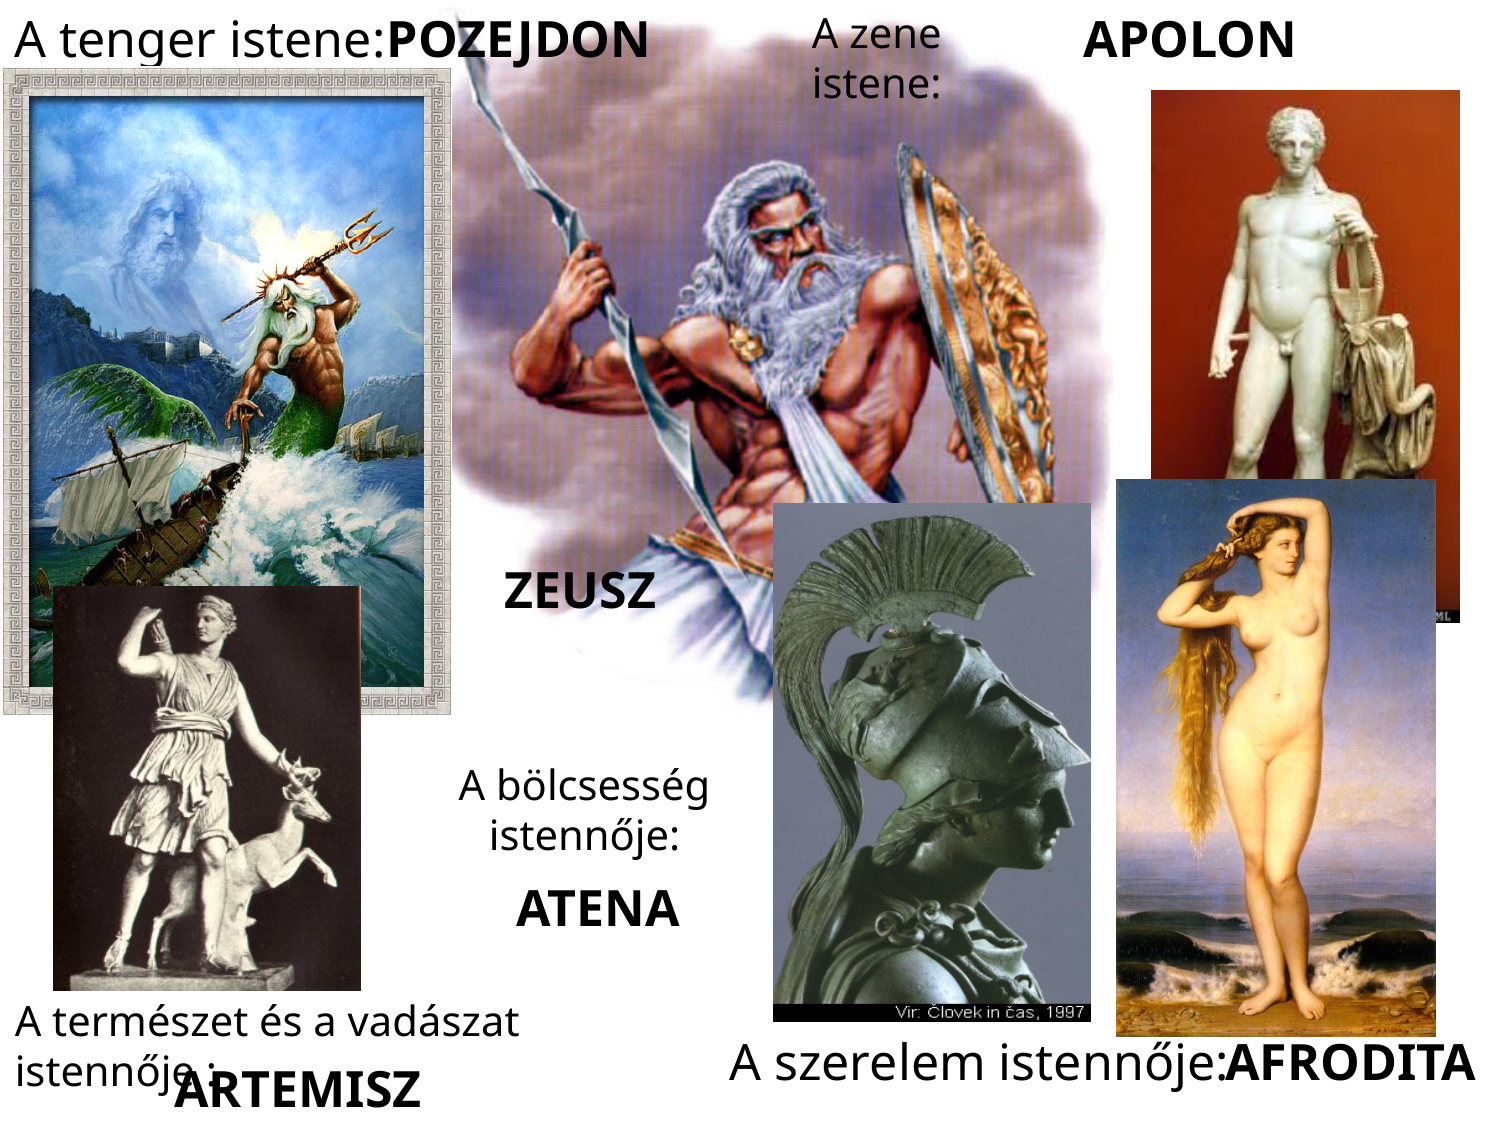

A tenger istene:
POZEJDON
A zene istene:
APOLON
ZEUSZ
A bölcsesség istennője:
ATENA
A természet és a vadászat istennője :
A szerelem istennője:
AFRODITA
ARTEMISZ